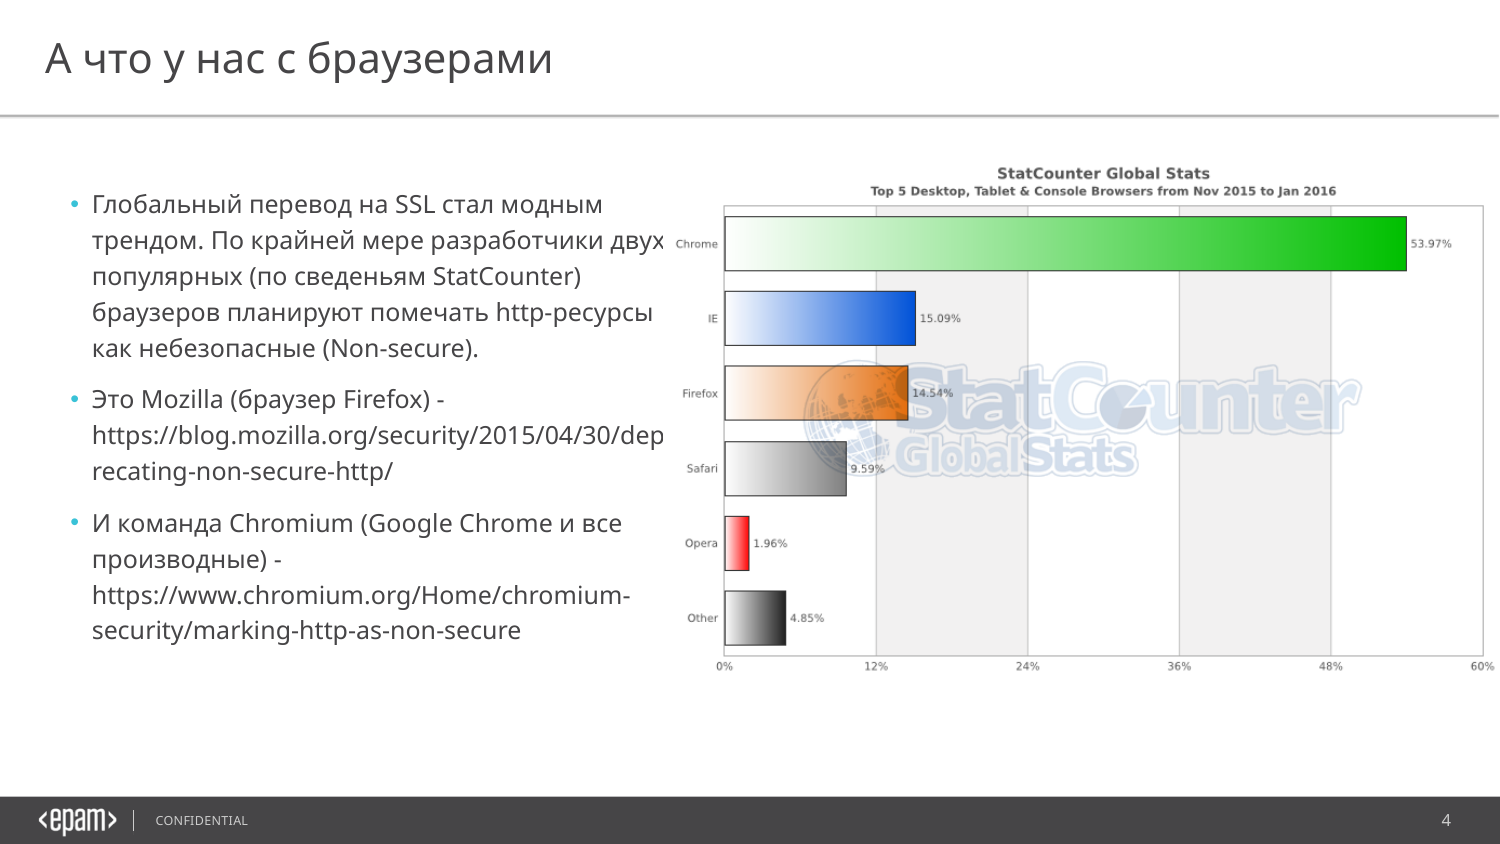

А что у нас с браузерами
# Глобальный перевод на SSL стал модным трендом. По крайней мере разработчики двух популярных (по сведеньям StatCounter) браузеров планируют помечать http-ресурсы как небезопасные (Non-secure).
Это Mozilla (браузер Firefox) - https://blog.mozilla.org/security/2015/04/30/deprecating-non-secure-http/
И команда Chromium (Google Chrome и все производные) - https://www.chromium.org/Home/chromium-security/marking-http-as-non-secure